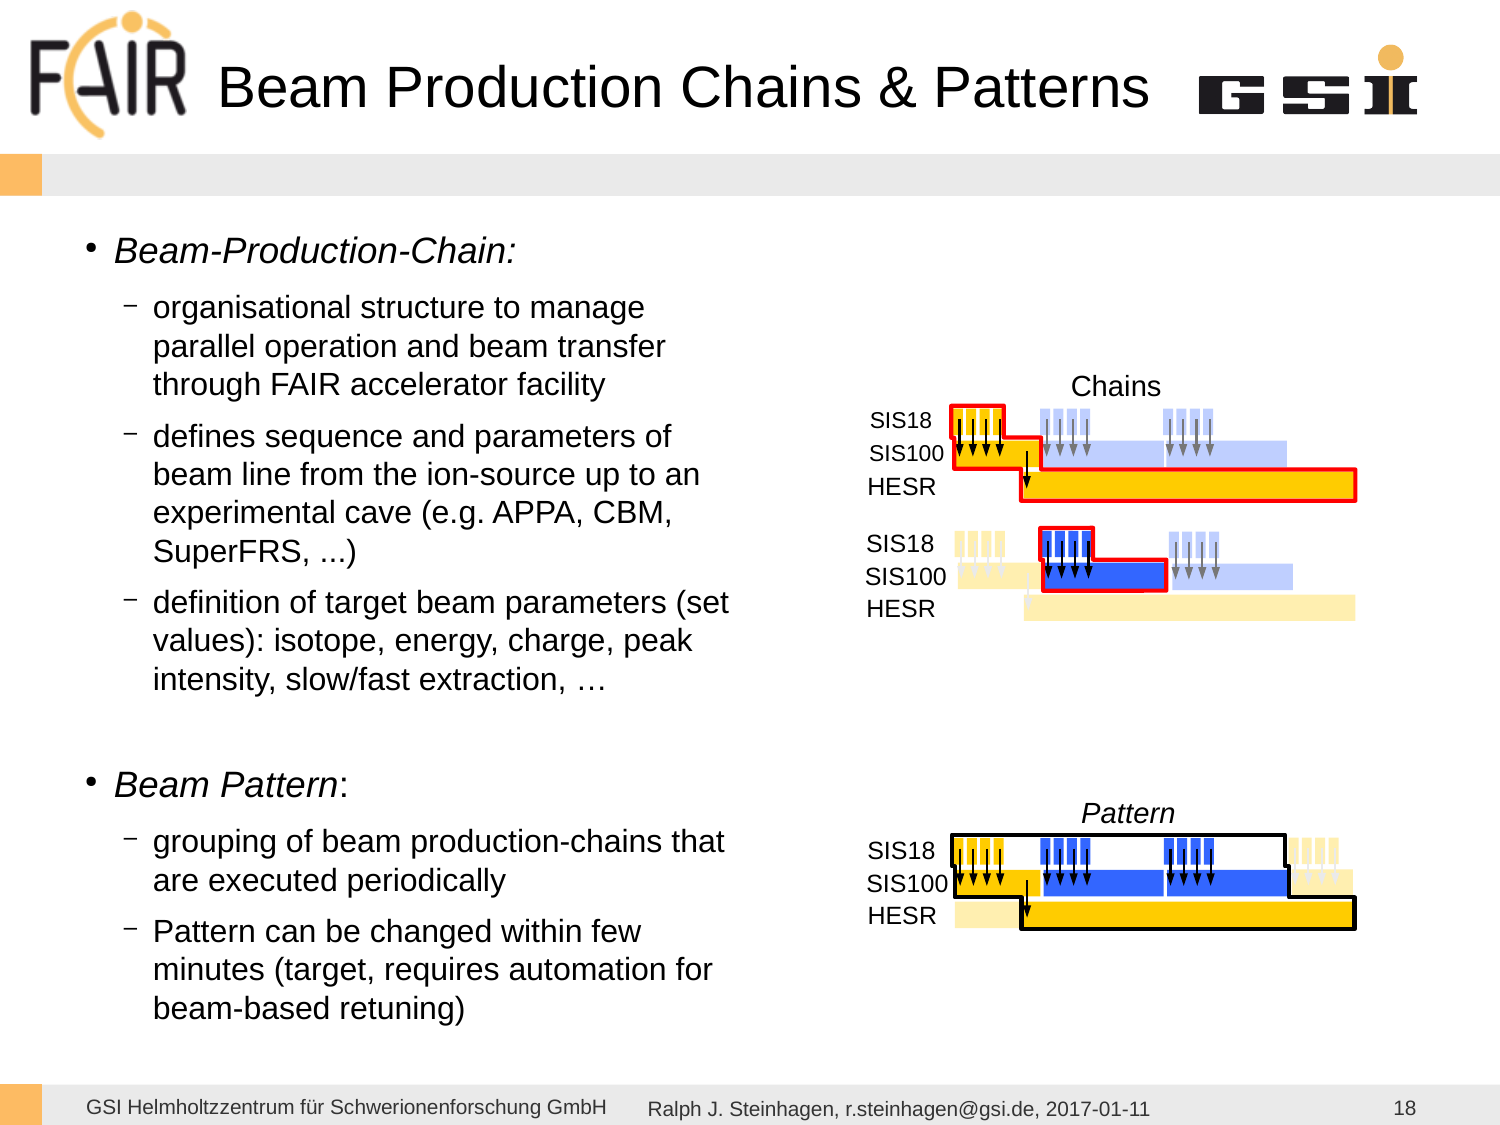

# Beam Production Chains & Patterns
Beam-Production-Chain:
organisational structure to manage parallel operation and beam transfer through FAIR accelerator facility
defines sequence and parameters of beam line from the ion-source up to an experimental cave (e.g. APPA, CBM, SuperFRS, ...)
definition of target beam parameters (set values): isotope, energy, charge, peak intensity, slow/fast extraction, …
Beam Pattern:
grouping of beam production-chains that are executed periodically
Pattern can be changed within few minutes (target, requires automation for beam-based retuning)
Chains
SIS18
SIS100
HESR
SIS18
SIS100
HESR
Pattern
SIS18
SIS100
HESR